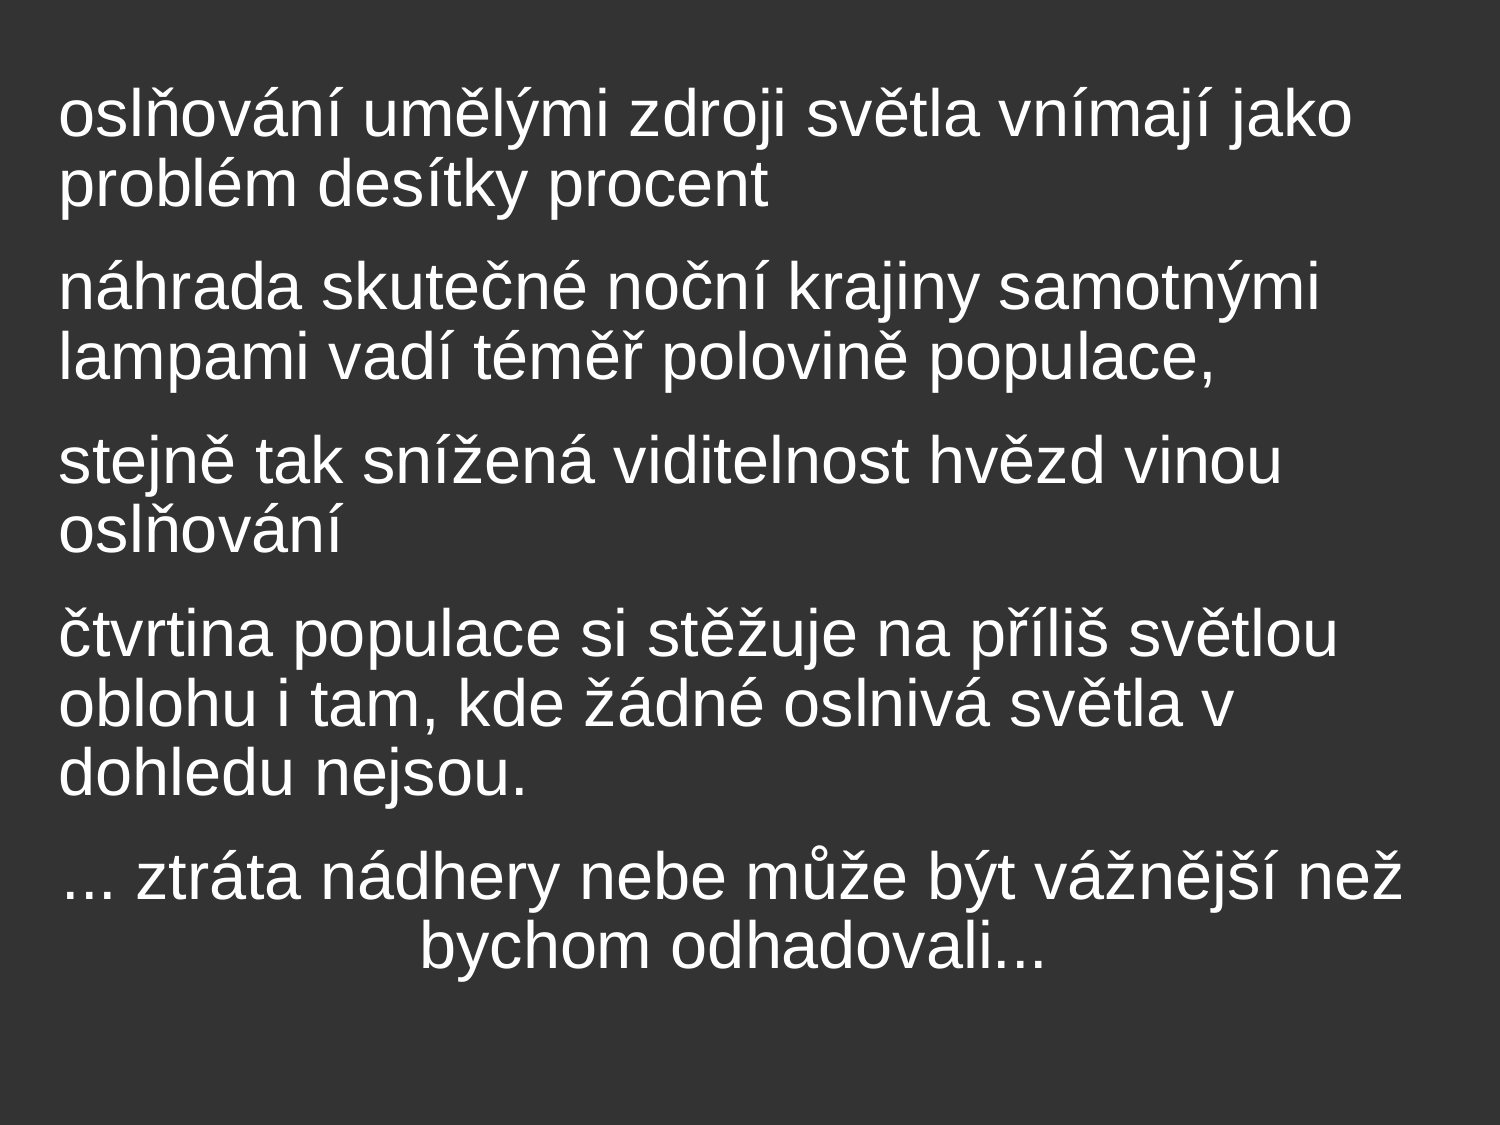

#
oslňování umělými zdroji světla vnímají jako problém desítky procent
náhrada skutečné noční krajiny samotnými lampami vadí téměř polovině populace,
stejně tak snížená viditelnost hvězd vinou oslňování
čtvrtina populace si stěžuje na příliš světlou oblohu i tam, kde žádné oslnivá světla v dohledu nejsou.
... ztráta nádhery nebe může být vážnější než bychom odhadovali...